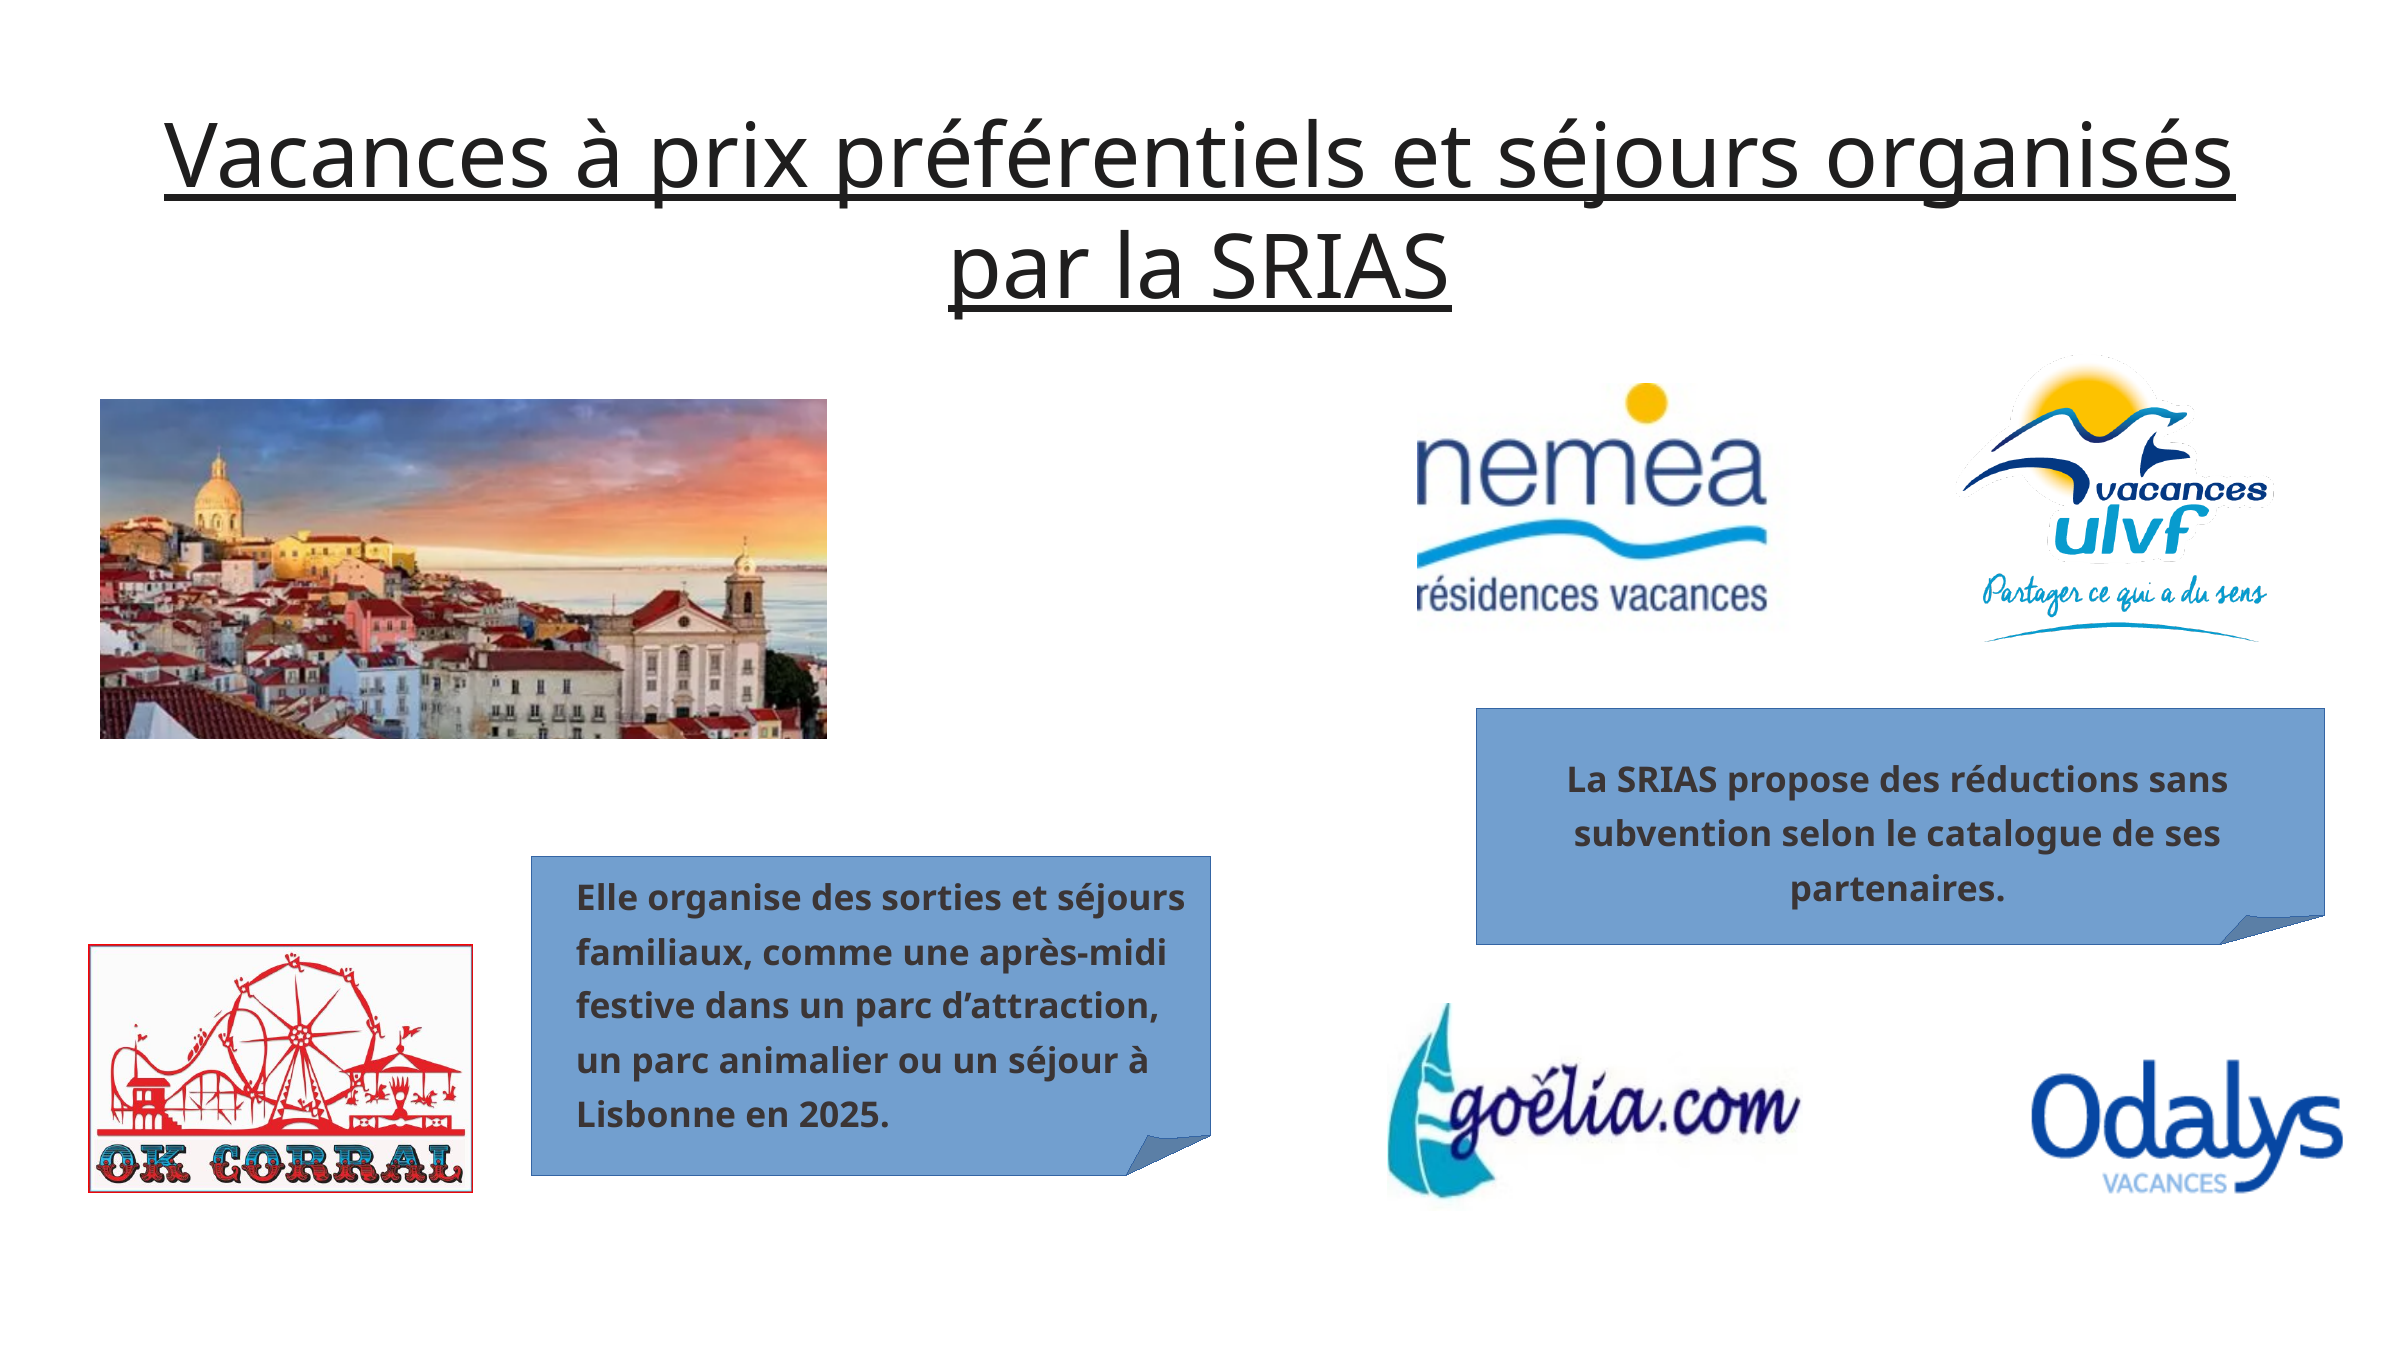

Vacances à prix préférentiels et séjours organisés par la SRIAS
La SRIAS propose des réductions sans subvention selon le catalogue de ses partenaires.
Elle organise des sorties et séjours familiaux, comme une après-midi festive dans un parc d’attraction, un parc animalier ou un séjour à Lisbonne en 2025.